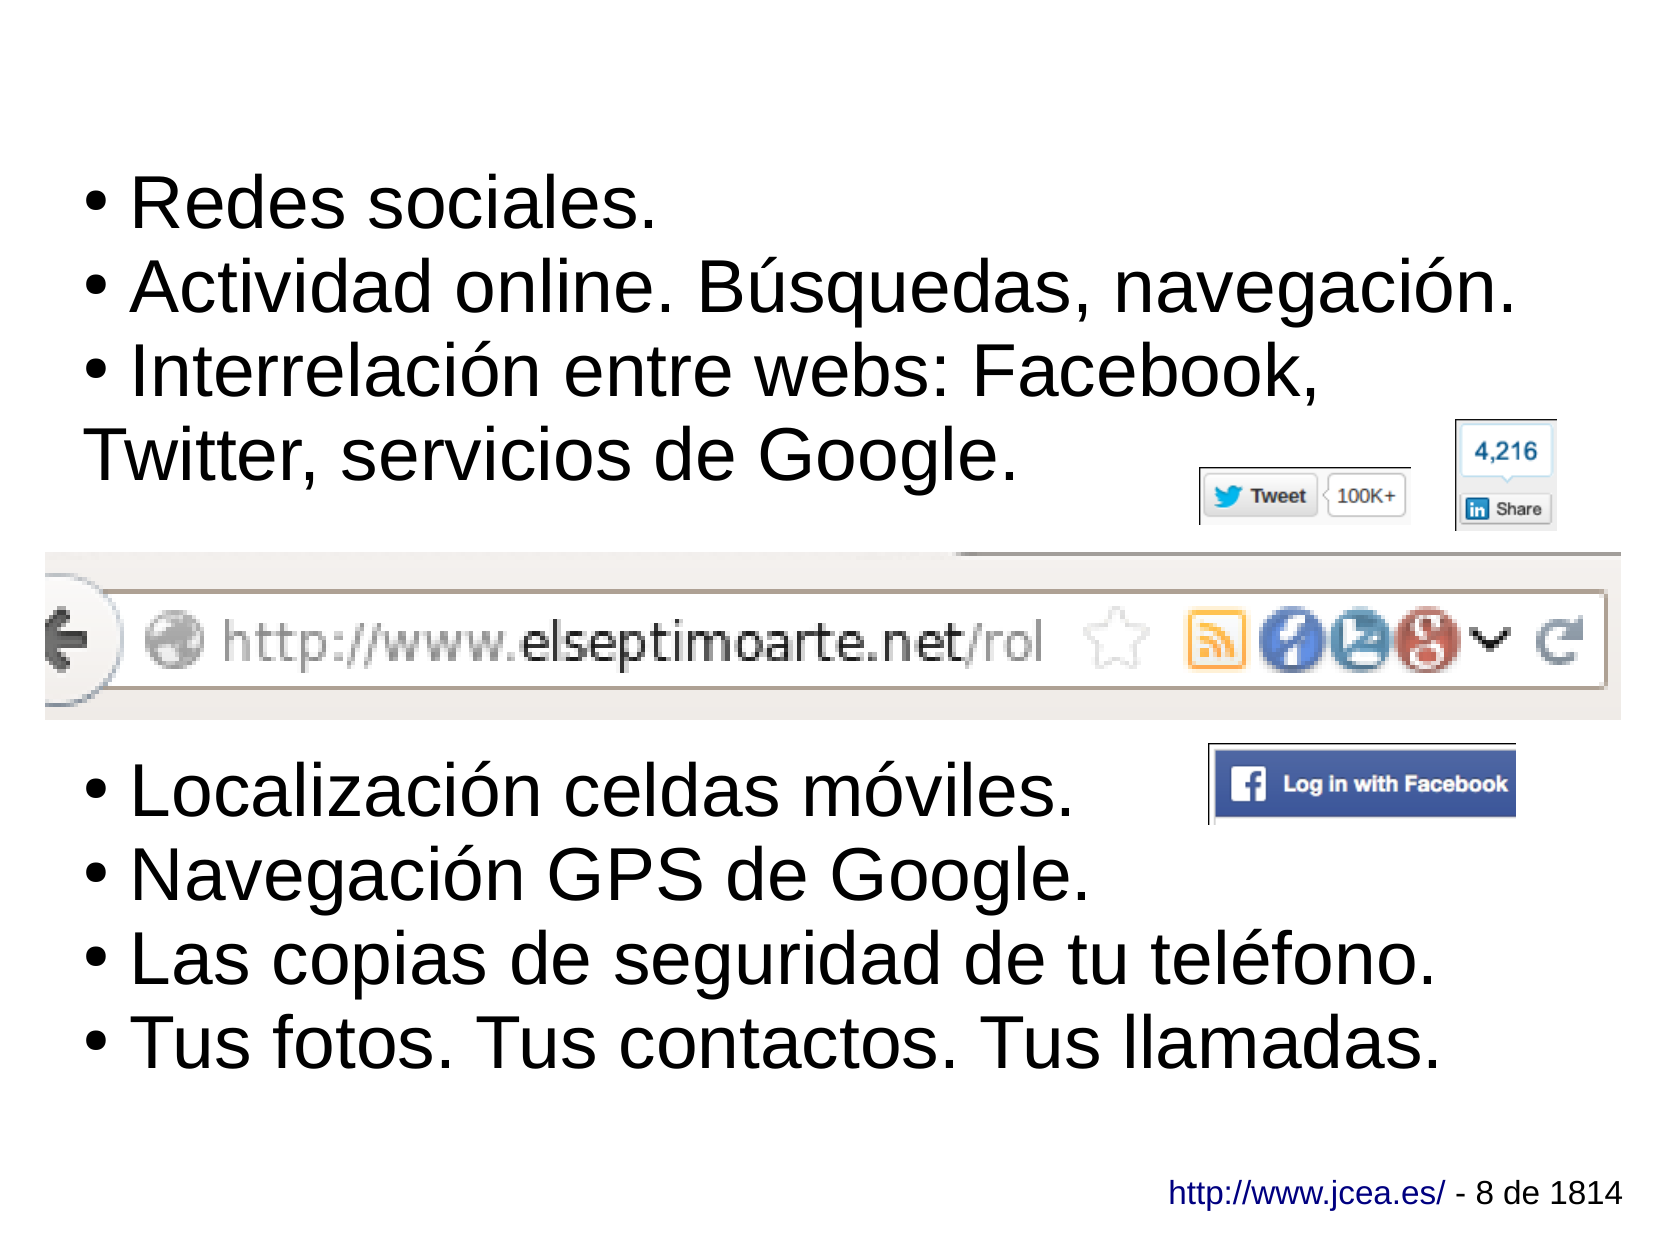

# Redes sociales.
 Actividad online. Búsquedas, navegación.
 Interrelación entre webs: Facebook, Twitter, servicios de Google.
 Localización celdas móviles.
 Navegación GPS de Google.
 Las copias de seguridad de tu teléfono.
 Tus fotos. Tus contactos. Tus llamadas.
http://www.jcea.es/ - 8 de 1814